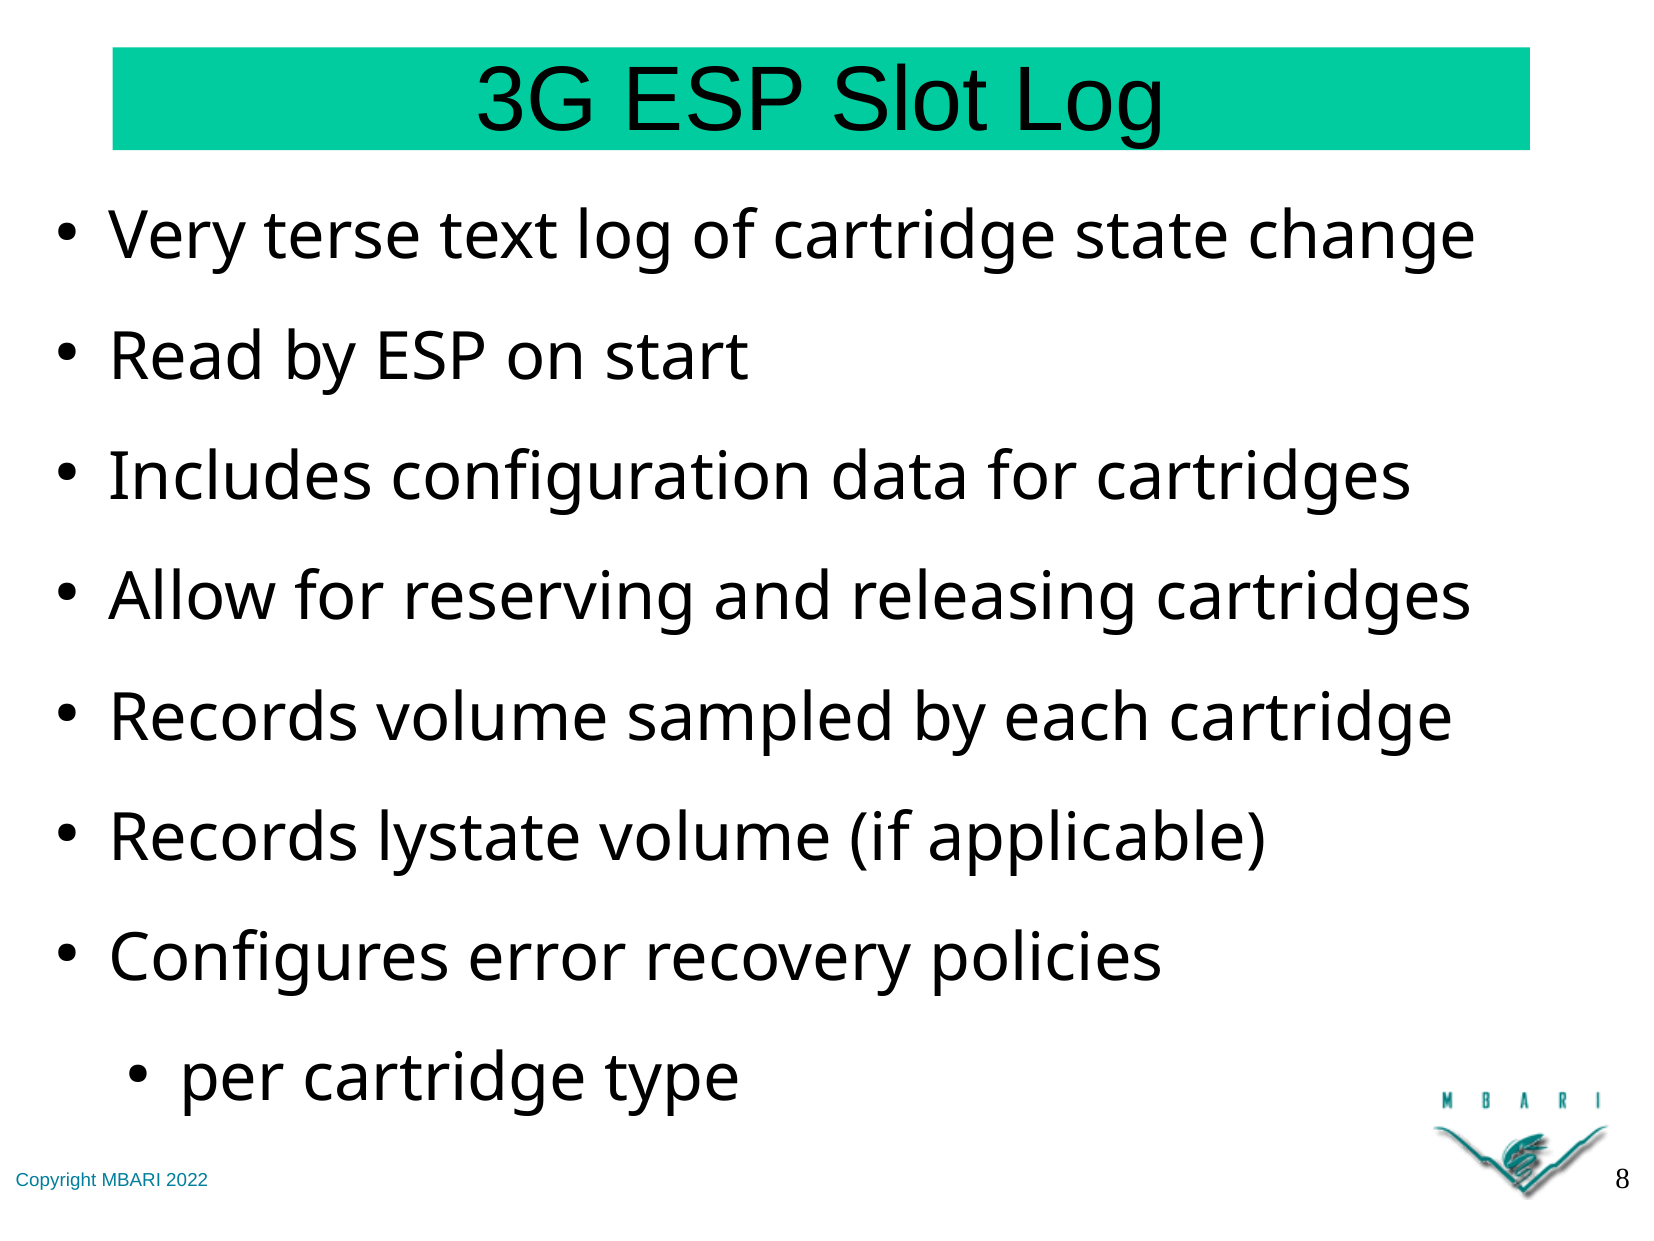

# 3G ESP Slot Log
Very terse text log of cartridge state change
Read by ESP on start
Includes configuration data for cartridges
Allow for reserving and releasing cartridges
Records volume sampled by each cartridge
Records lystate volume (if applicable)
Configures error recovery policies
per cartridge type